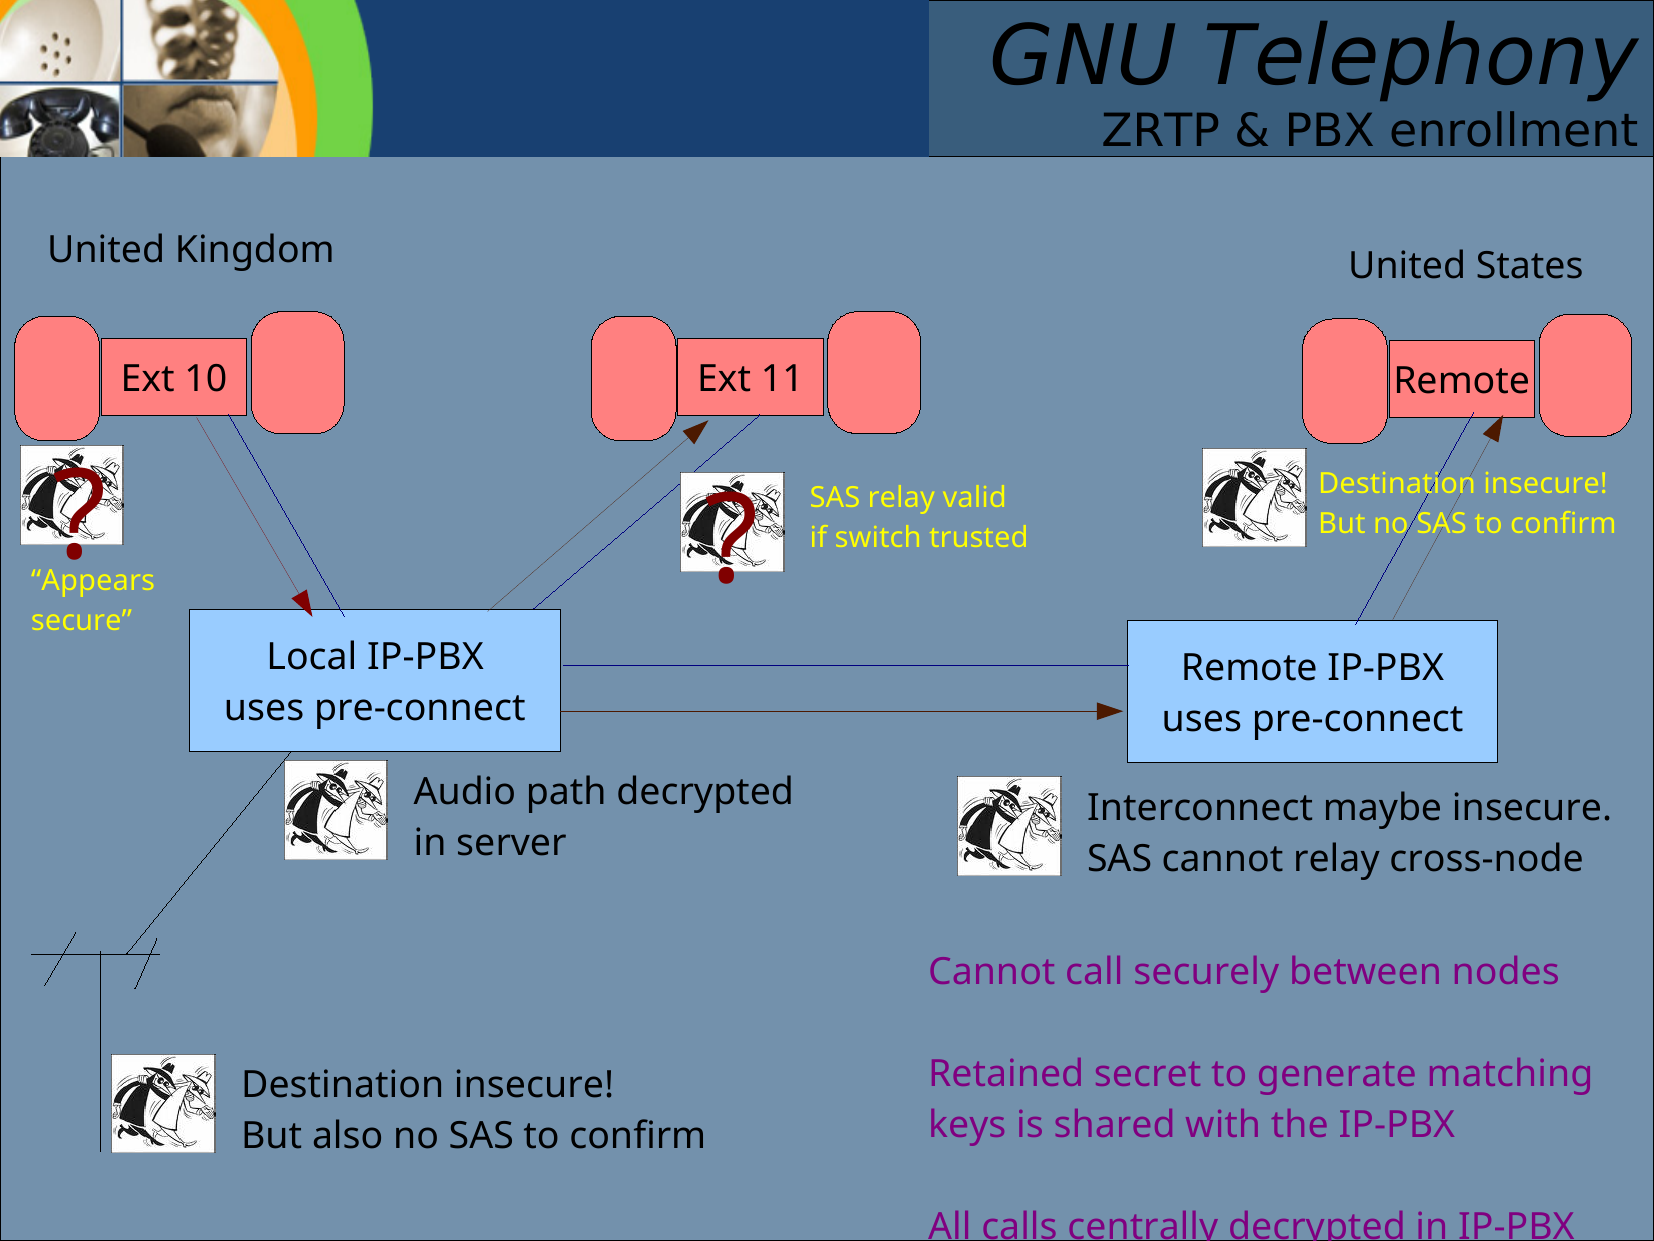

GNU Telephony
ZRTP & PBX enrollment
United Kingdom
United States
#
Ext 11
Ext 10
Remote
?
?
Destination insecure!
But no SAS to confirm
SAS relay valid
if switch trusted
“Appears
secure”
Local IP-PBX
uses pre-connect
Remote IP-PBX
uses pre-connect
Audio path decrypted
in server
Interconnect maybe insecure.
SAS cannot relay cross-node
Cannot call securely between nodes
Retained secret to generate matching
keys is shared with the IP-PBX
All calls centrally decrypted in IP-PBX
Destination insecure!
But also no SAS to confirm